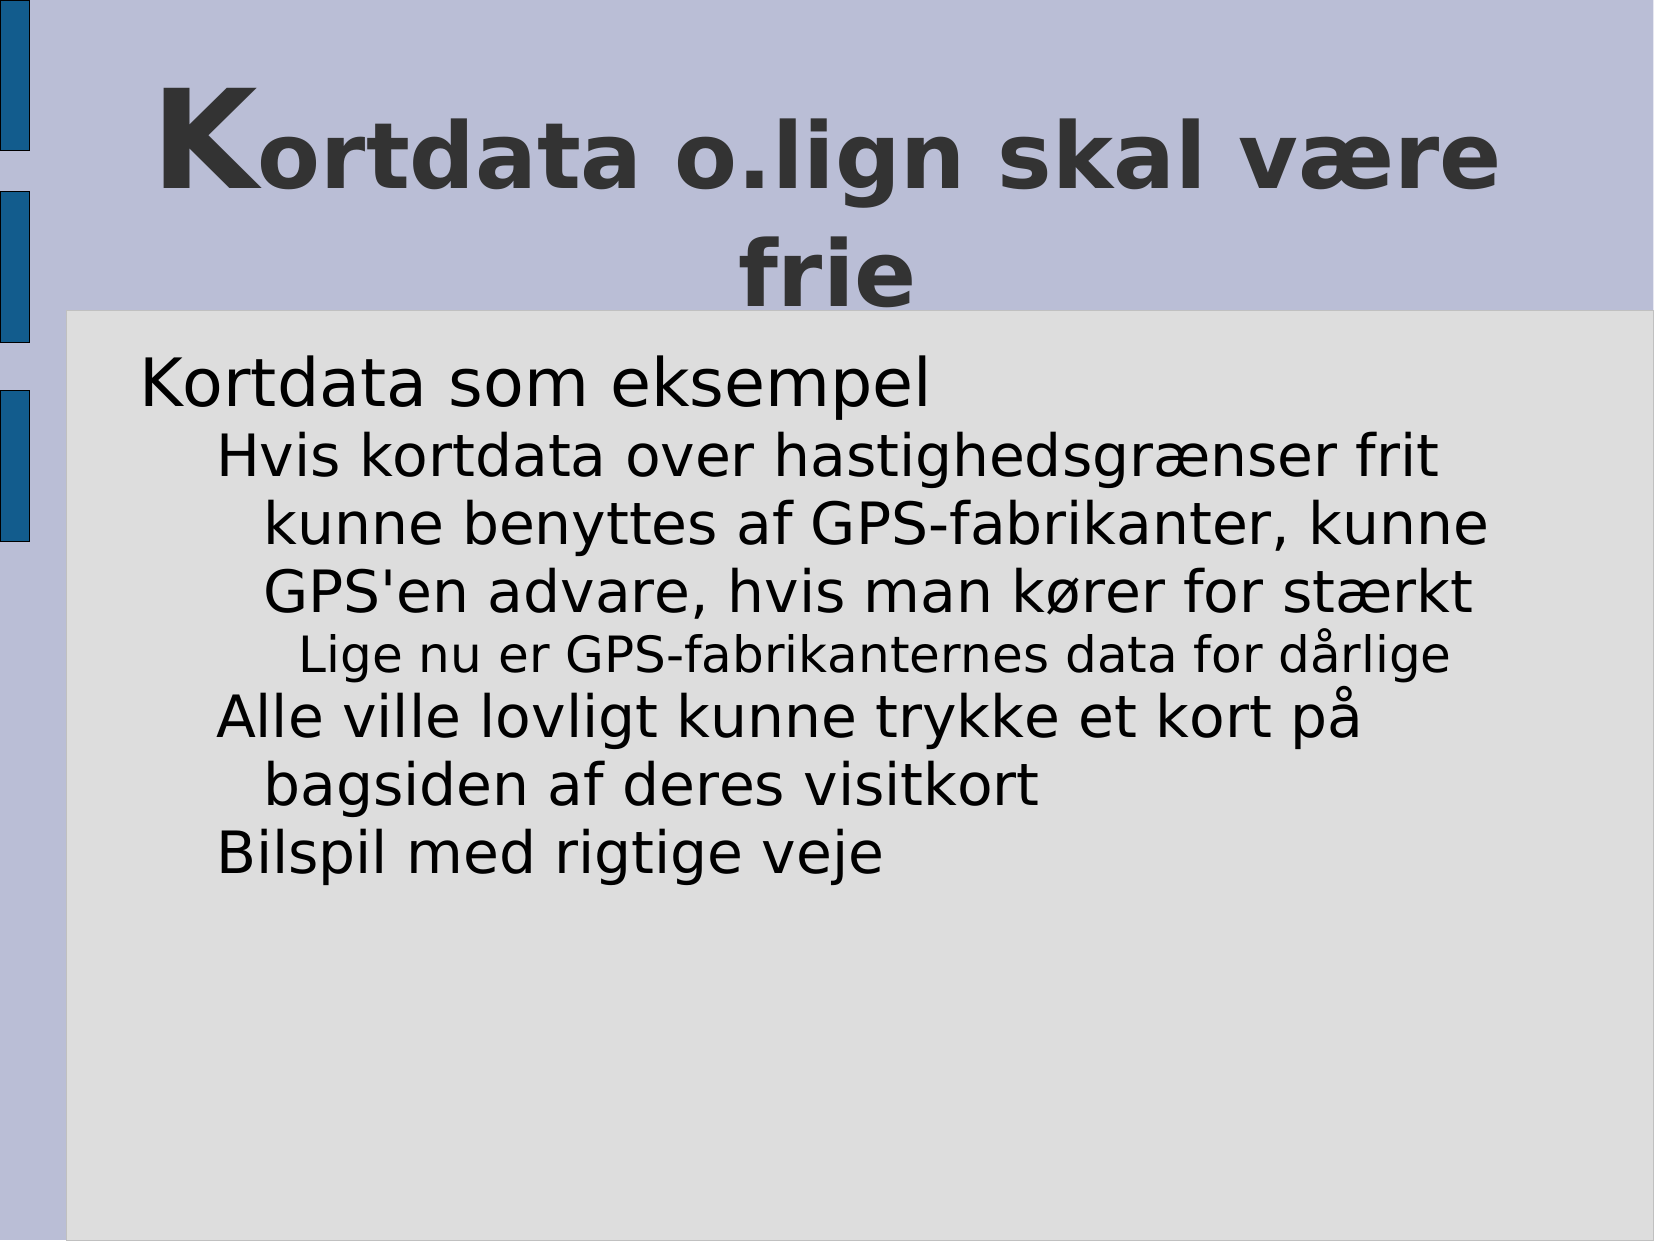

# Kortdata o.lign skal være frie
Kortdata som eksempel
Hvis kortdata over hastighedsgrænser frit kunne benyttes af GPS-fabrikanter, kunne GPS'en advare, hvis man kører for stærkt
Lige nu er GPS-fabrikanternes data for dårlige
Alle ville lovligt kunne trykke et kort på bagsiden af deres visitkort
Bilspil med rigtige veje